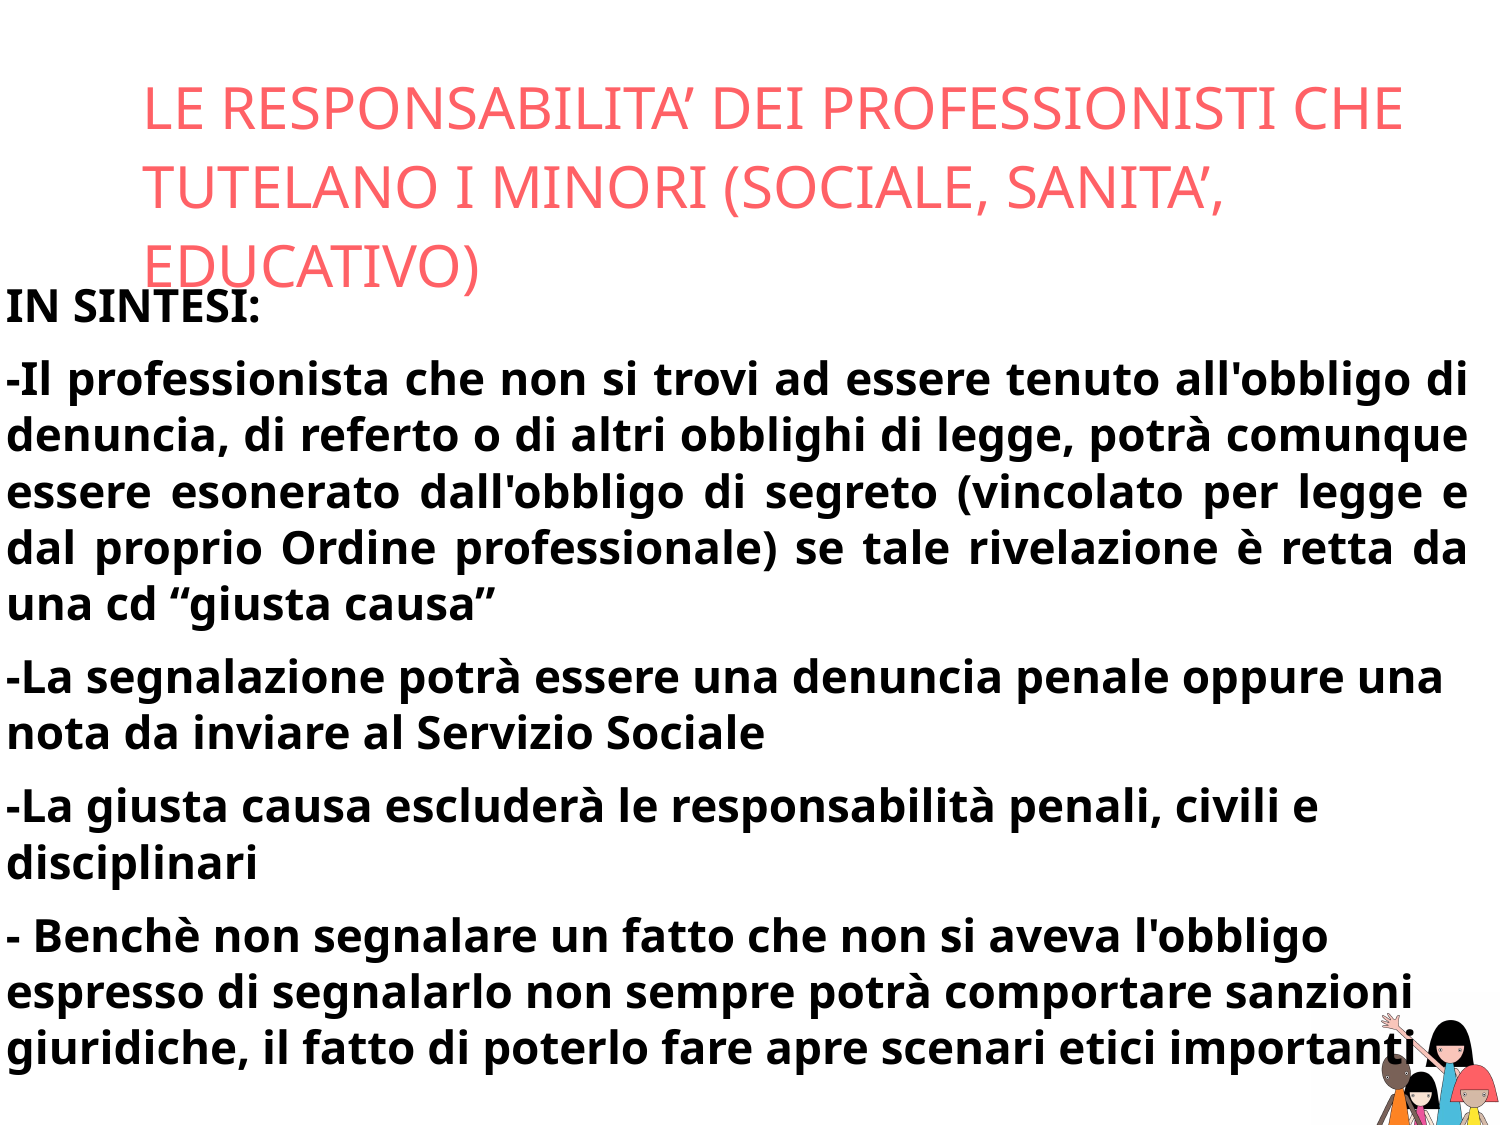

LE RESPONSABILITA’ DEI PROFESSIONISTI CHE TUTELANO I MINORI (SOCIALE, SANITA’, EDUCATIVO)
IN SINTESI:
-Il professionista che non si trovi ad essere tenuto all'obbligo di denuncia, di referto o di altri obblighi di legge, potrà comunque essere esonerato dall'obbligo di segreto (vincolato per legge e dal proprio Ordine professionale) se tale rivelazione è retta da una cd “giusta causa”
-La segnalazione potrà essere una denuncia penale oppure una nota da inviare al Servizio Sociale
-La giusta causa escluderà le responsabilità penali, civili e disciplinari
- Benchè non segnalare un fatto che non si aveva l'obbligo espresso di segnalarlo non sempre potrà comportare sanzioni giuridiche, il fatto di poterlo fare apre scenari etici importanti